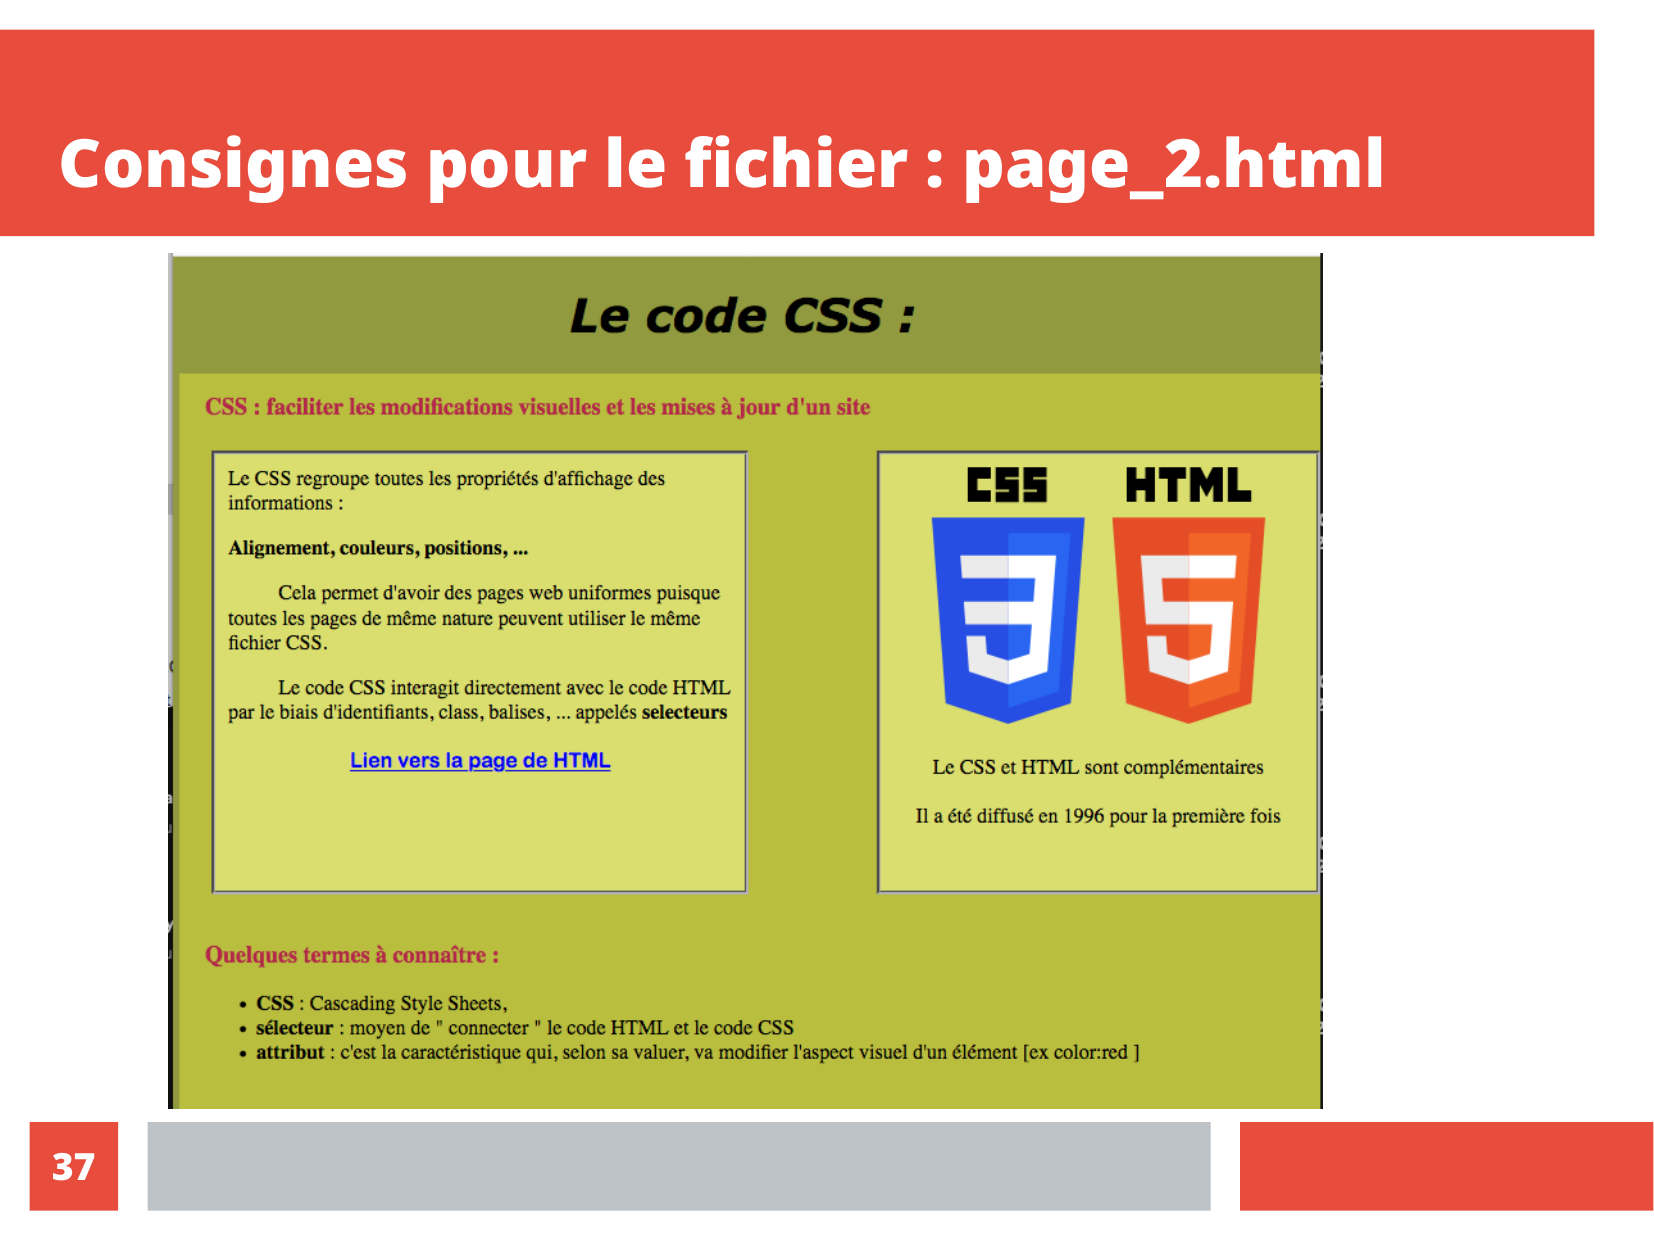

# Consignes pour le fichier : page_2.html
37